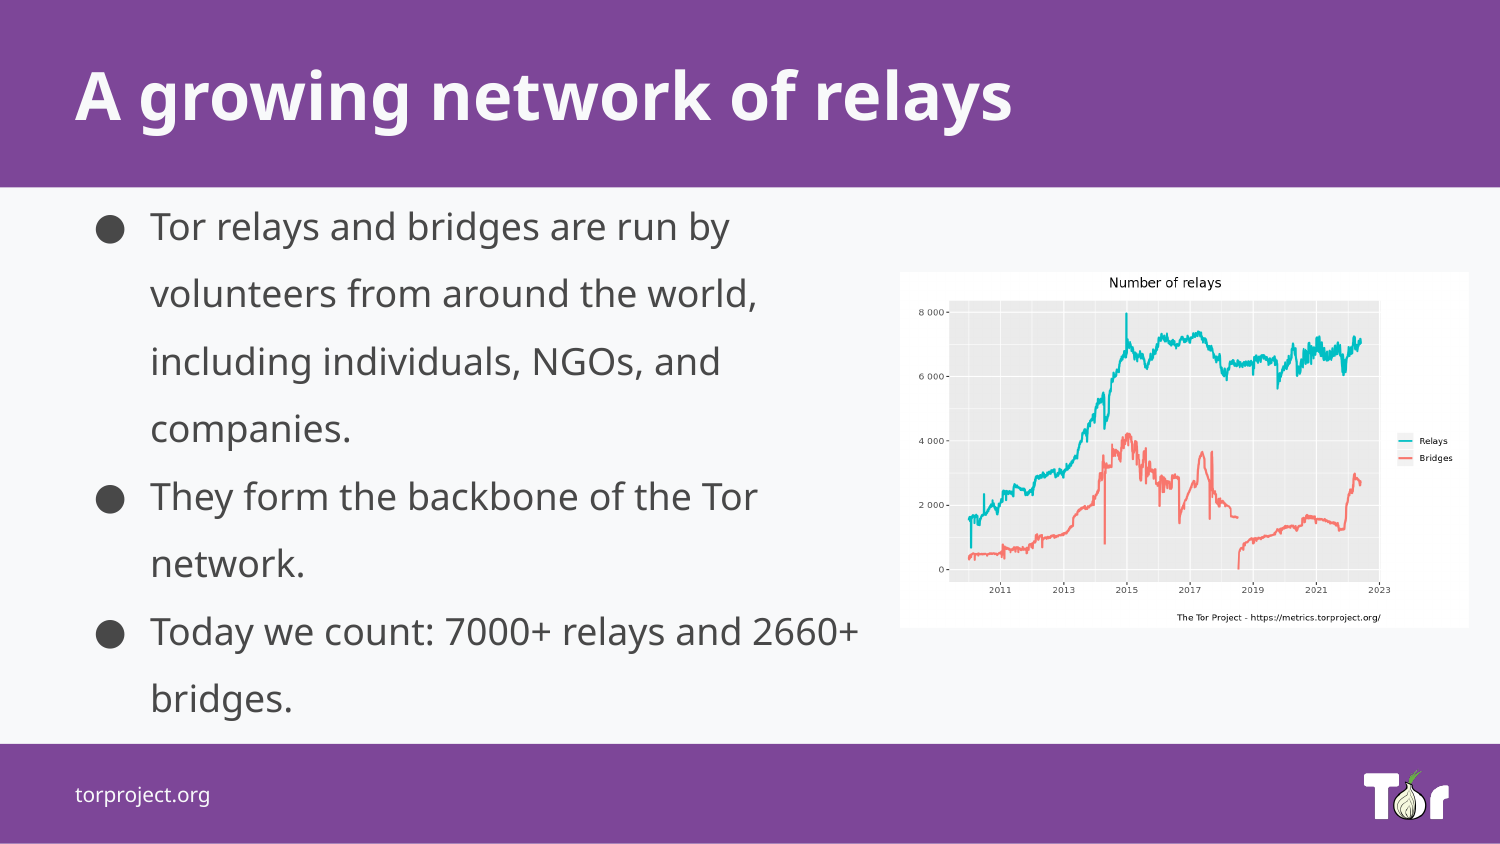

# A growing network of relays
Tor relays and bridges are run by volunteers from around the world, including individuals, NGOs, and companies.
They form the backbone of the Tor network.
Today we count: 7000+ relays and 2660+ bridges.